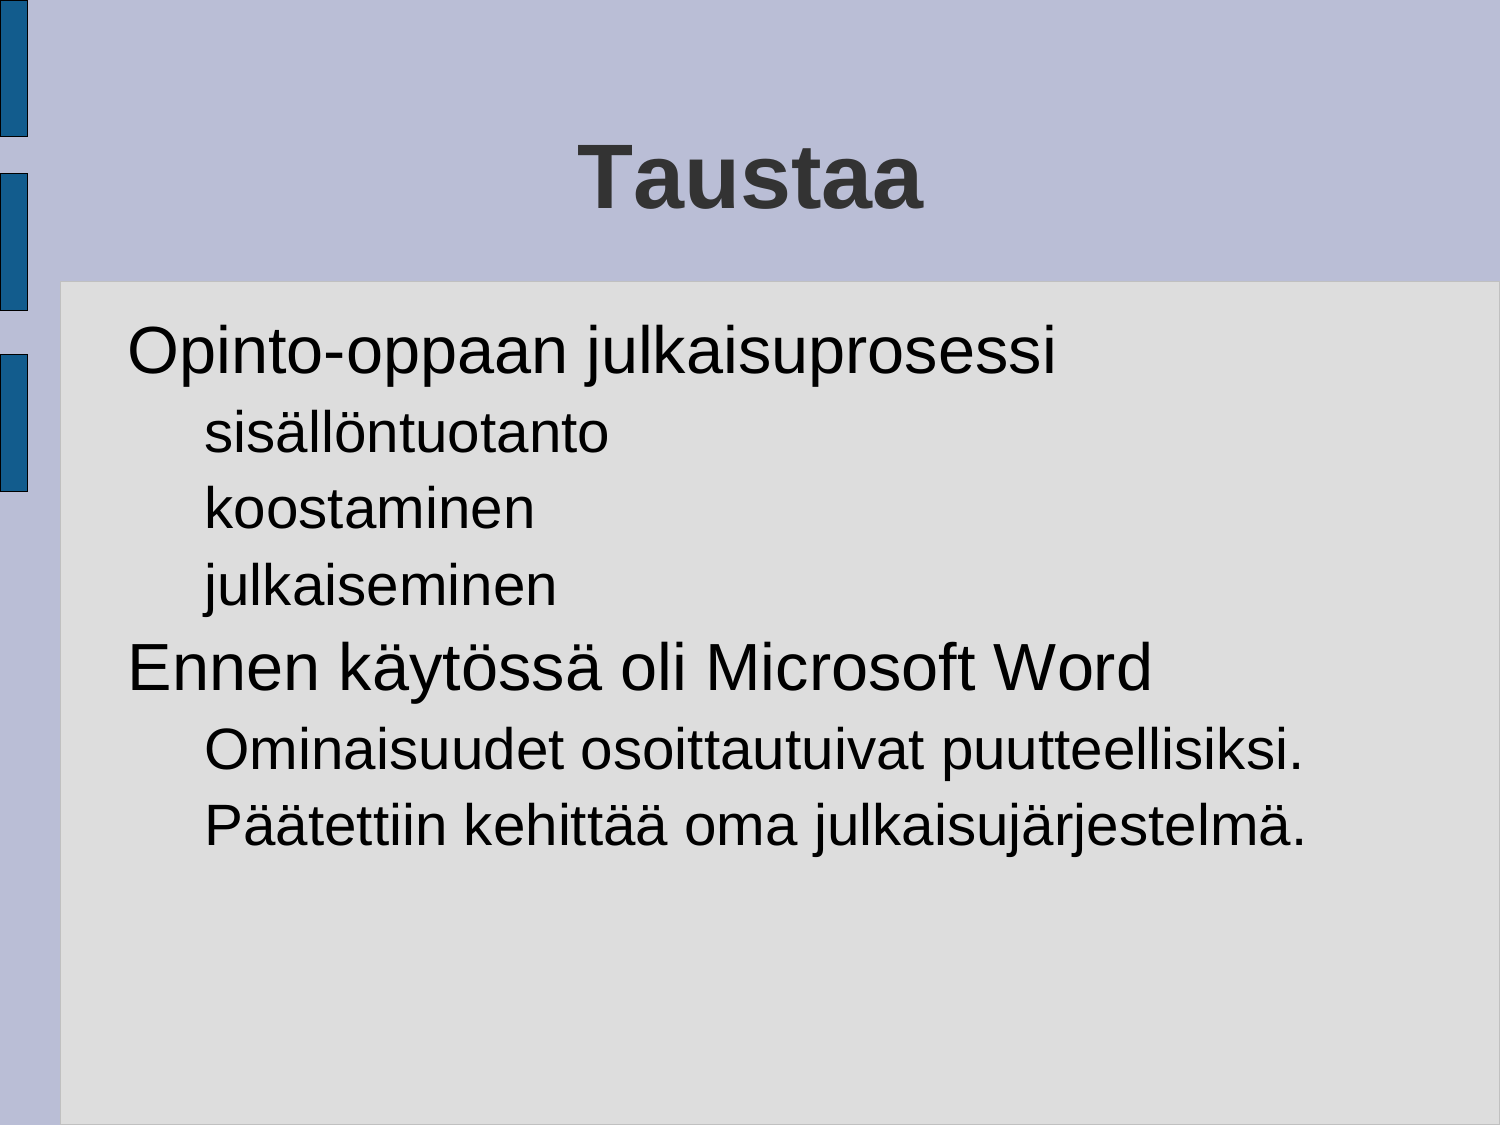

# Taustaa
Opinto-oppaan julkaisuprosessi
sisällöntuotanto
koostaminen
julkaiseminen
Ennen käytössä oli Microsoft Word
Ominaisuudet osoittautuivat puutteellisiksi.
Päätettiin kehittää oma julkaisujärjestelmä.